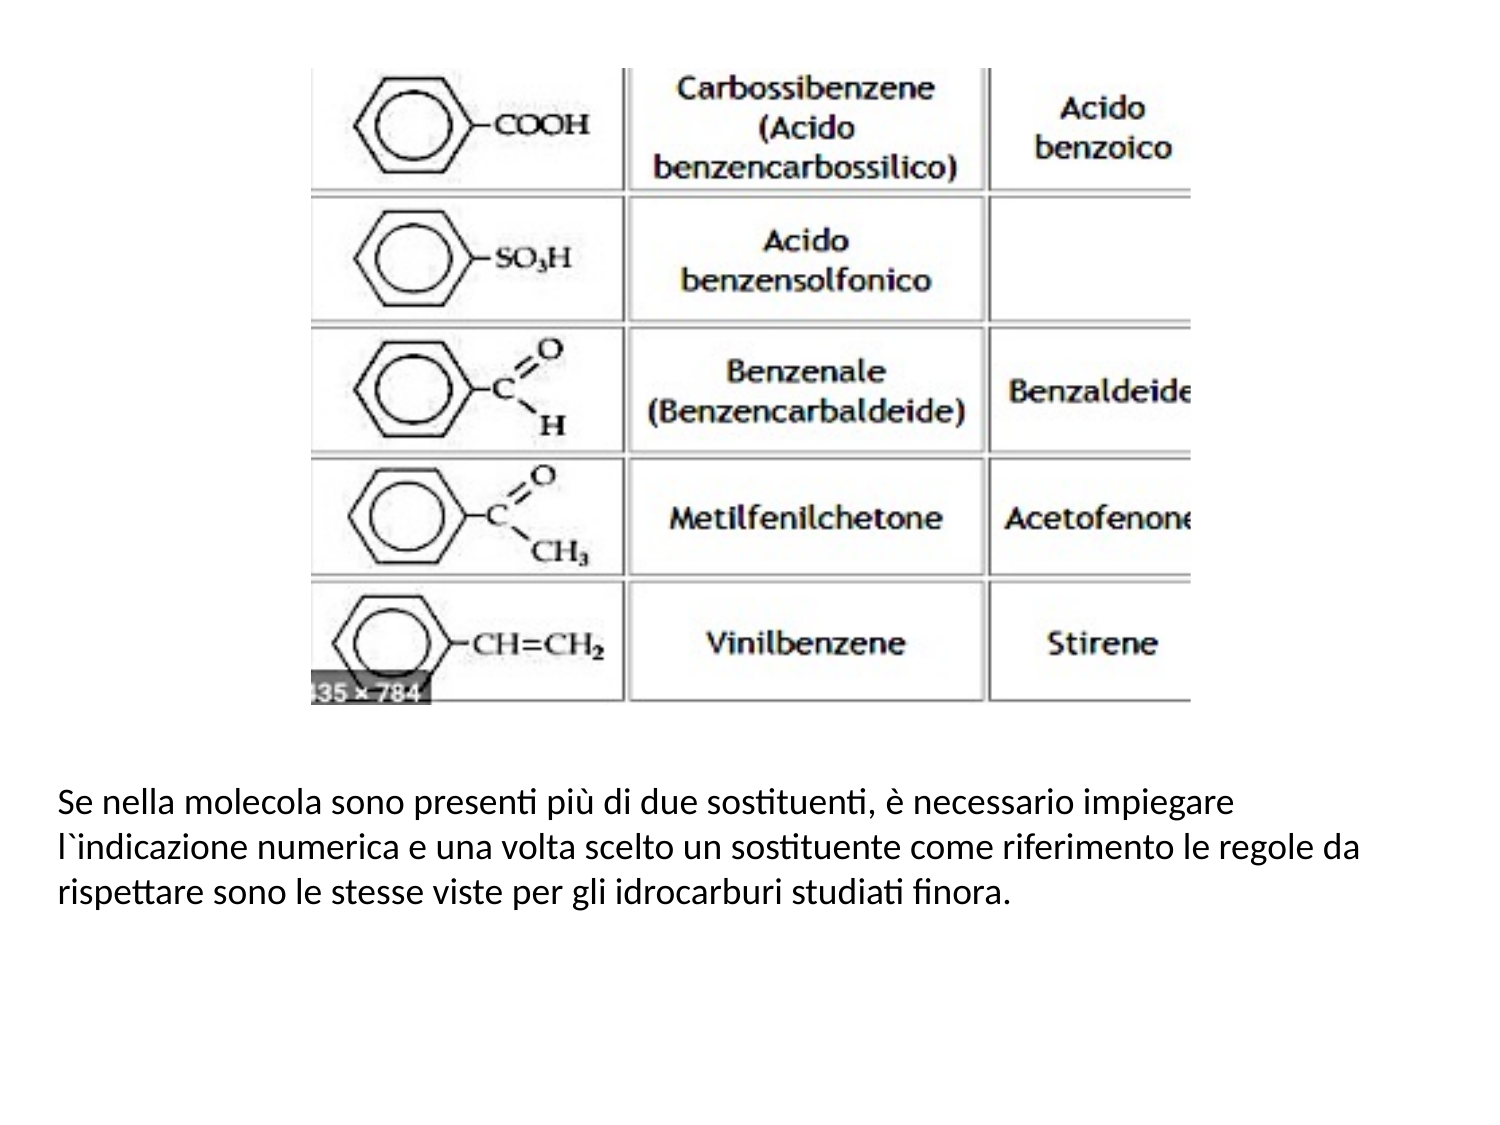

Se nella molecola sono presenti più di due sostituenti, è necessario impiegare l`indicazione numerica e una volta scelto un sostituente come riferimento le regole da rispettare sono le stesse viste per gli idrocarburi studiati finora.